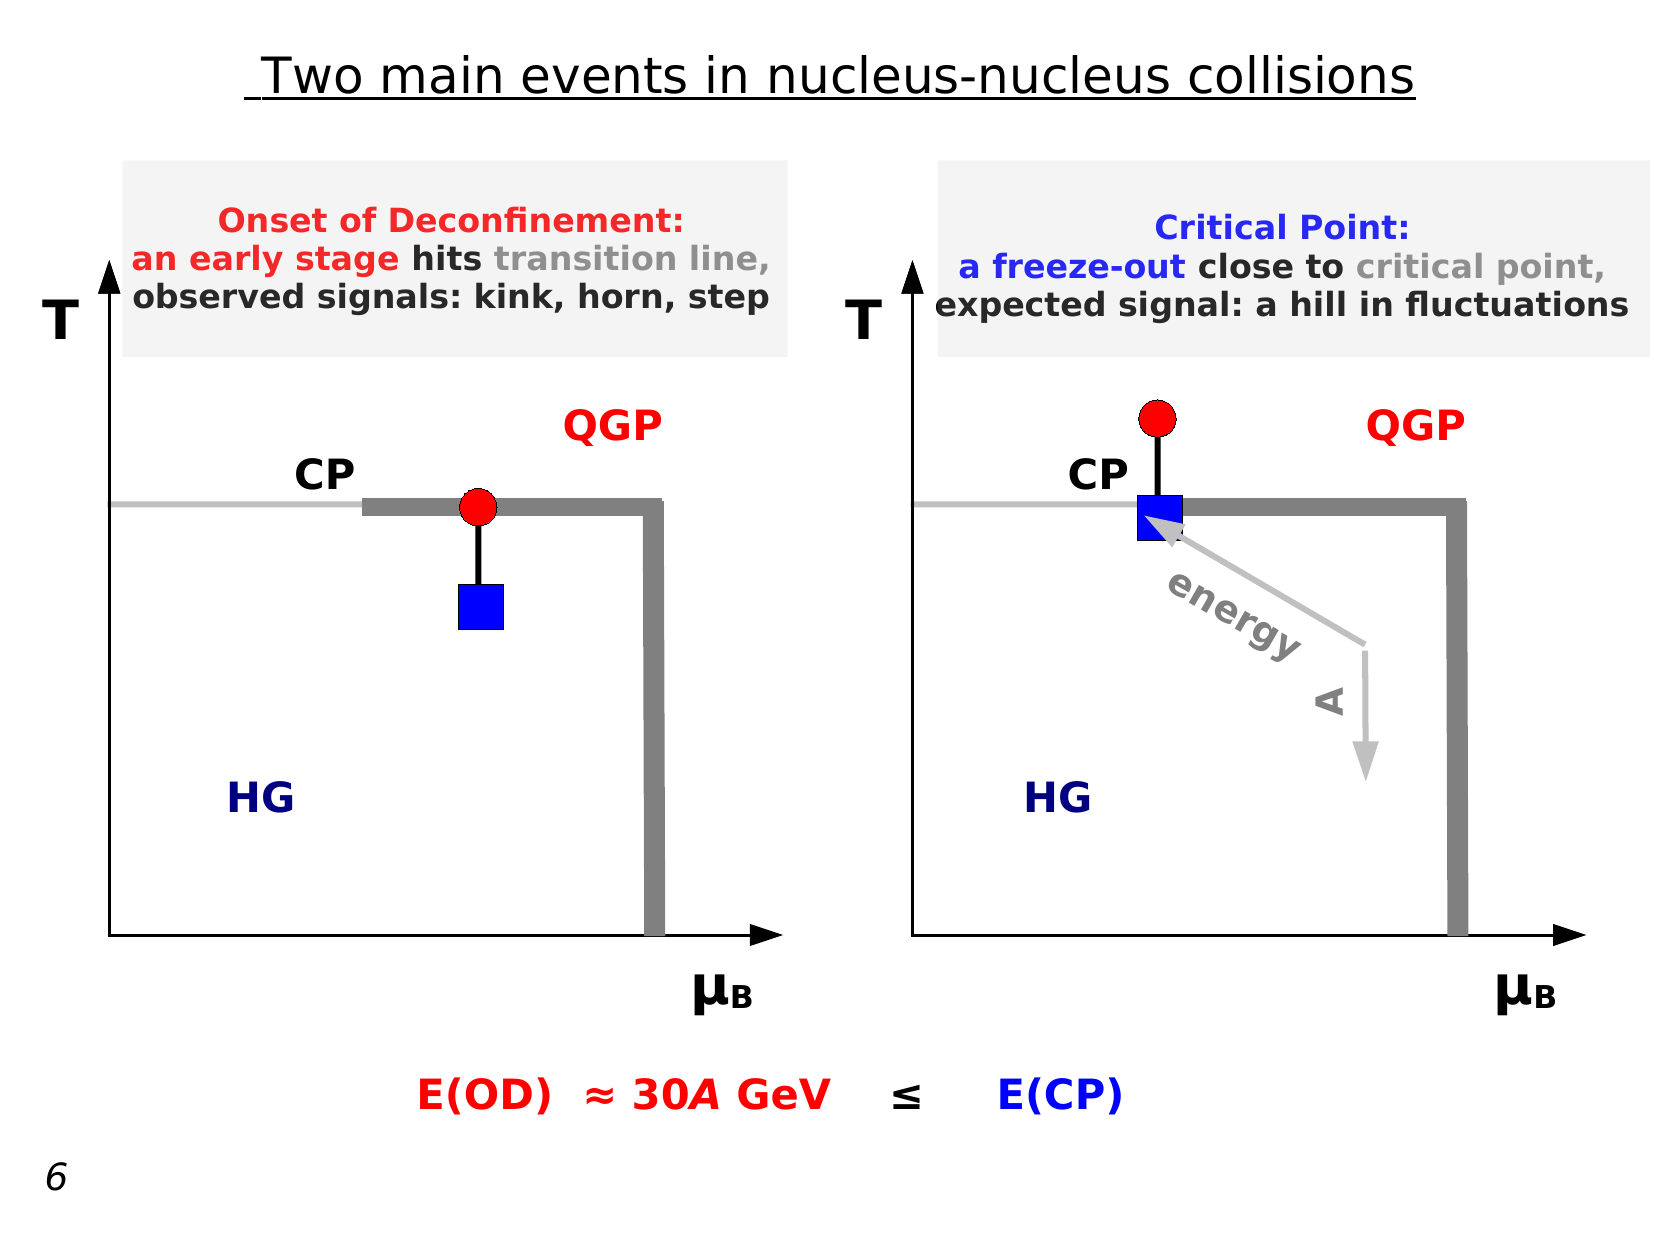

Two main events in nucleus-nucleus collisions
Onset of Deconfinement:
an early stage hits transition line,
observed signals: kink, horn, step
Critical Point:
a freeze-out close to critical point,
expected signal: a hill in fluctuations
T
T
QGP
QGP
CP
CP
energy
A
HG
HG
µB
µB
E(OD) ≈ 30A GeV ≤ E(CP)